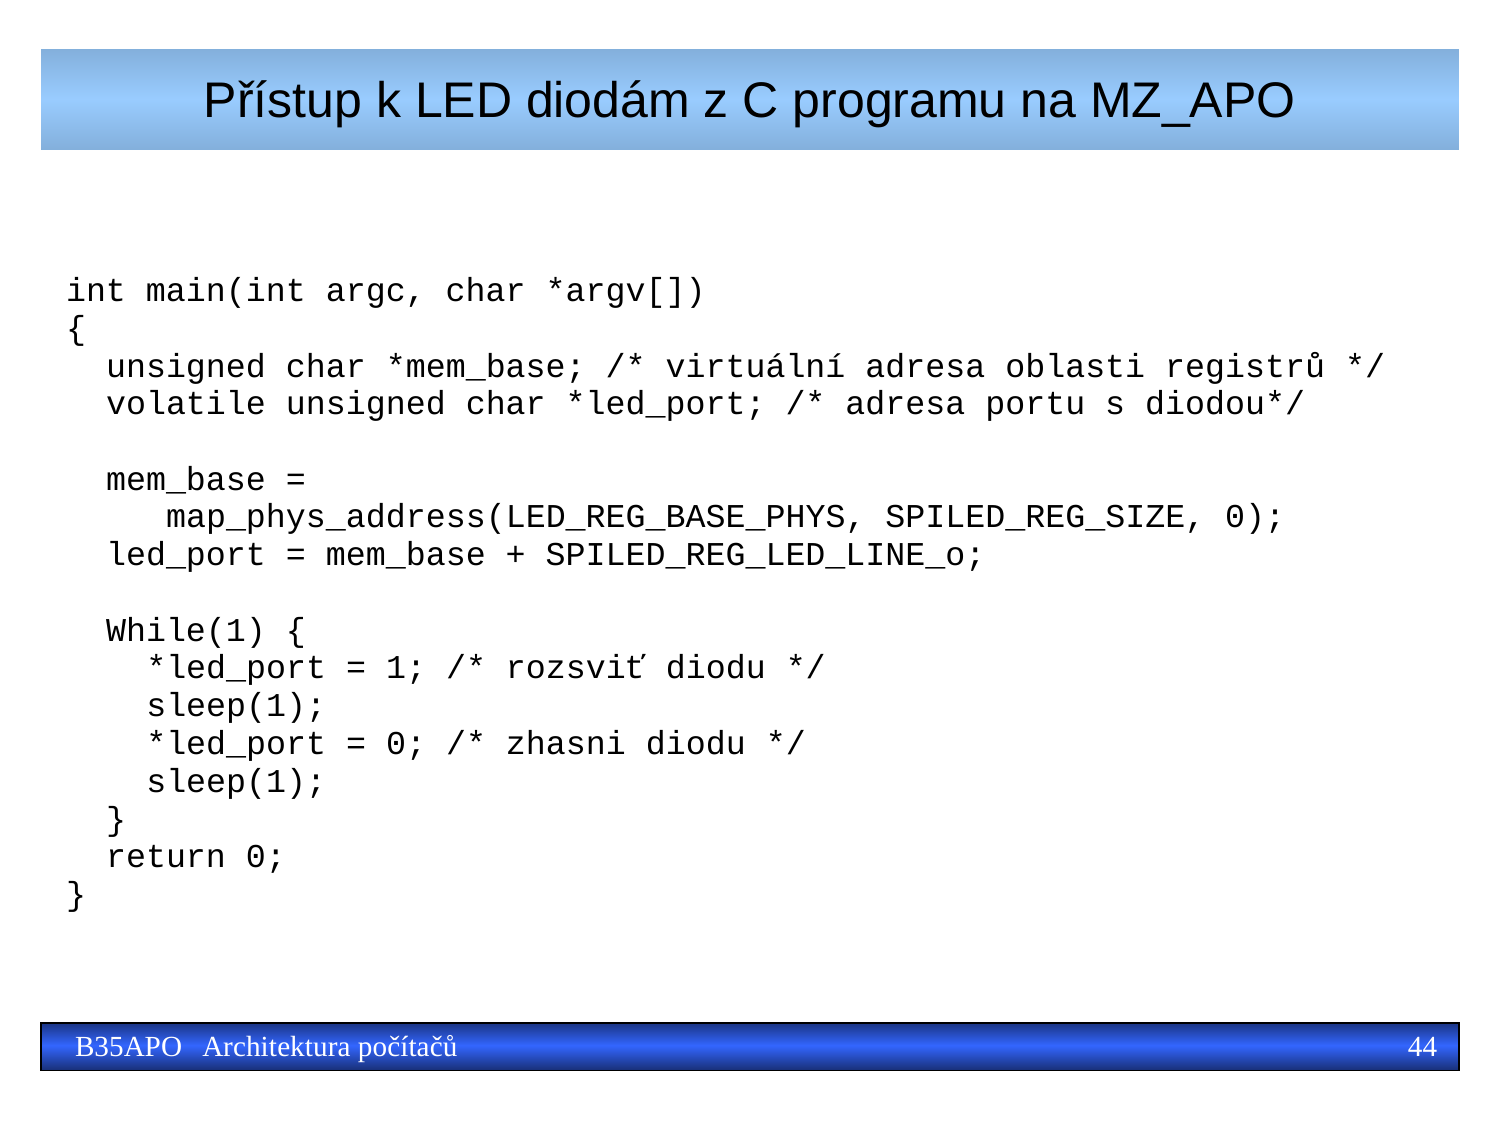

# Přístup k LED diodám z C programu na MZ_APO
int main(int argc, char *argv[])
{
 unsigned char *mem_base; /* virtuální adresa oblasti registrů */
 volatile unsigned char *led_port; /* adresa portu s diodou*/
 mem_base =
 map_phys_address(LED_REG_BASE_PHYS, SPILED_REG_SIZE, 0);
 led_port = mem_base + SPILED_REG_LED_LINE_o;
 While(1) {
 *led_port = 1; /* rozsviť diodu */
 sleep(1);
 *led_port = 0; /* zhasni diodu */
 sleep(1);
 }
 return 0;
}
B35APO Architektura počítačů
44